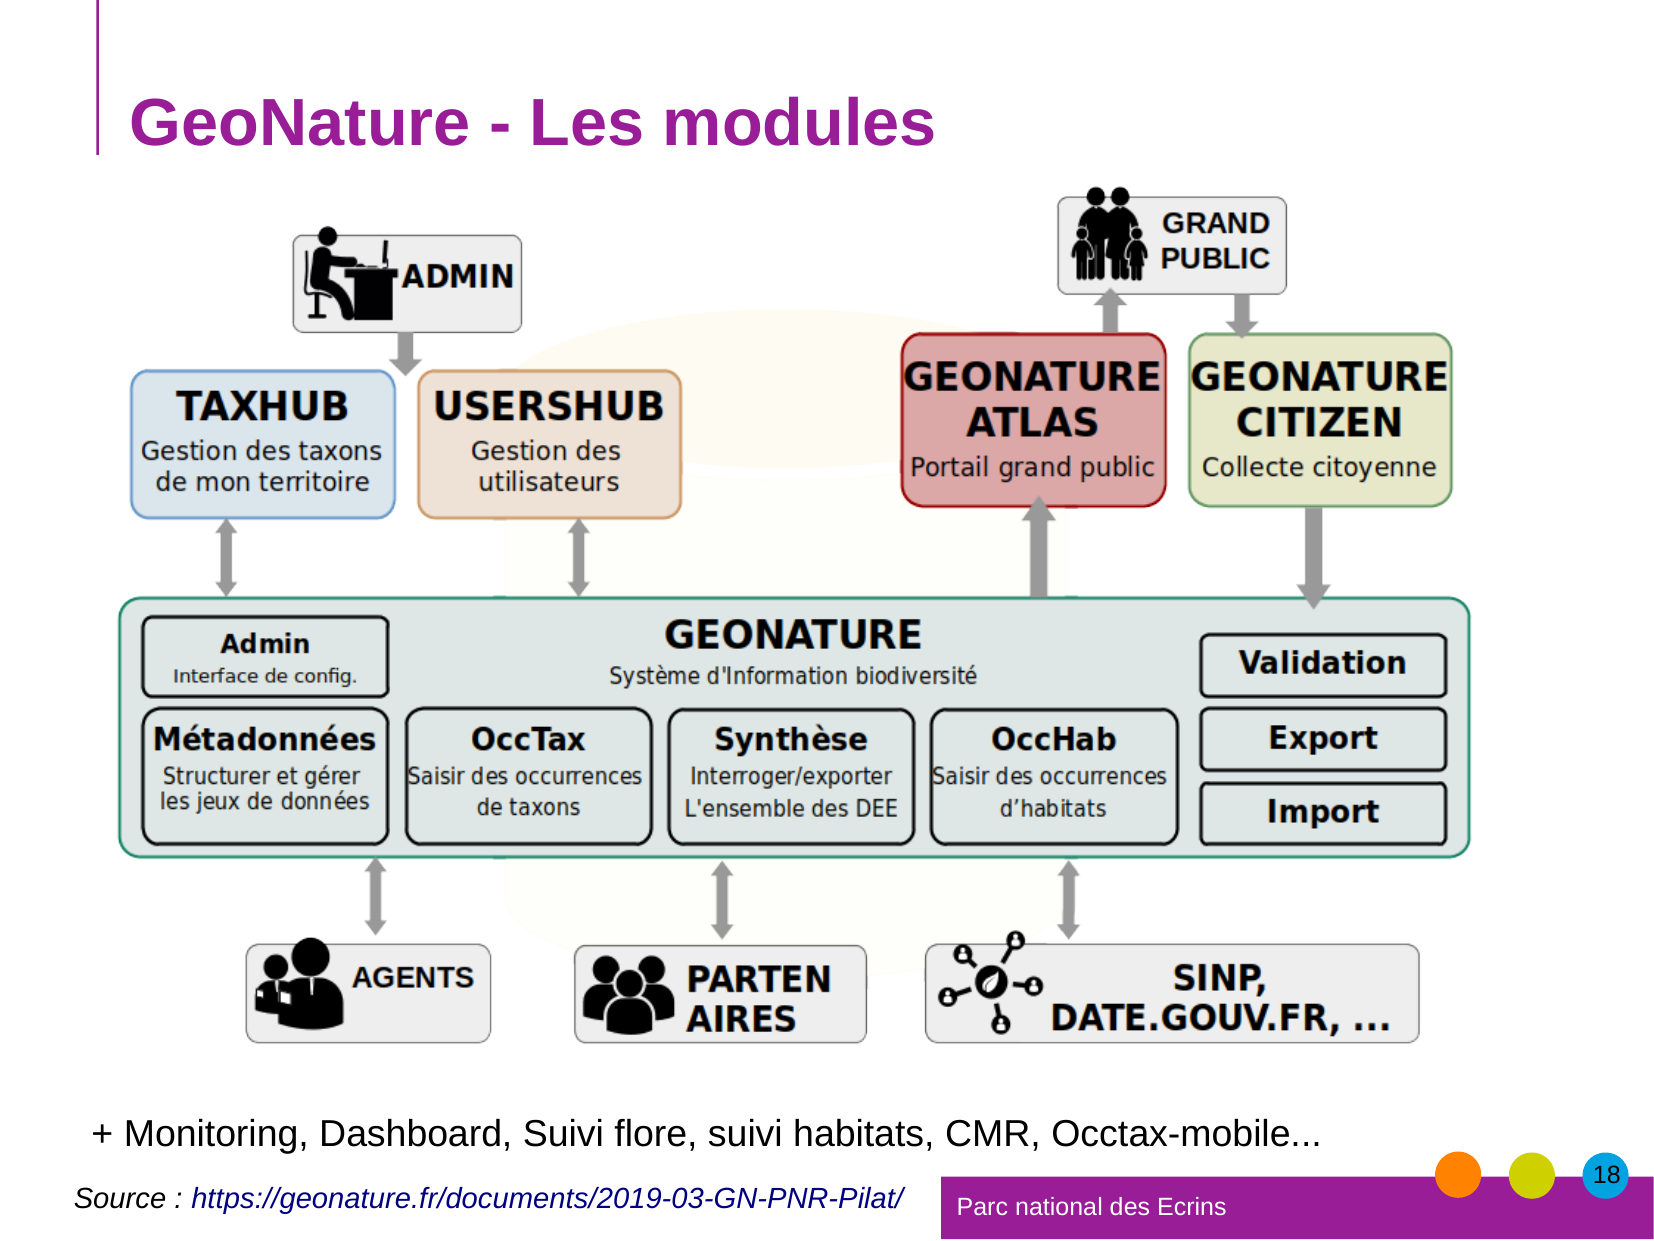

# GeoNature - Les modules
+ Monitoring, Dashboard, Suivi flore, suivi habitats, CMR, Occtax-mobile...
Source : https://geonature.fr/documents/2019-03-GN-PNR-Pilat/